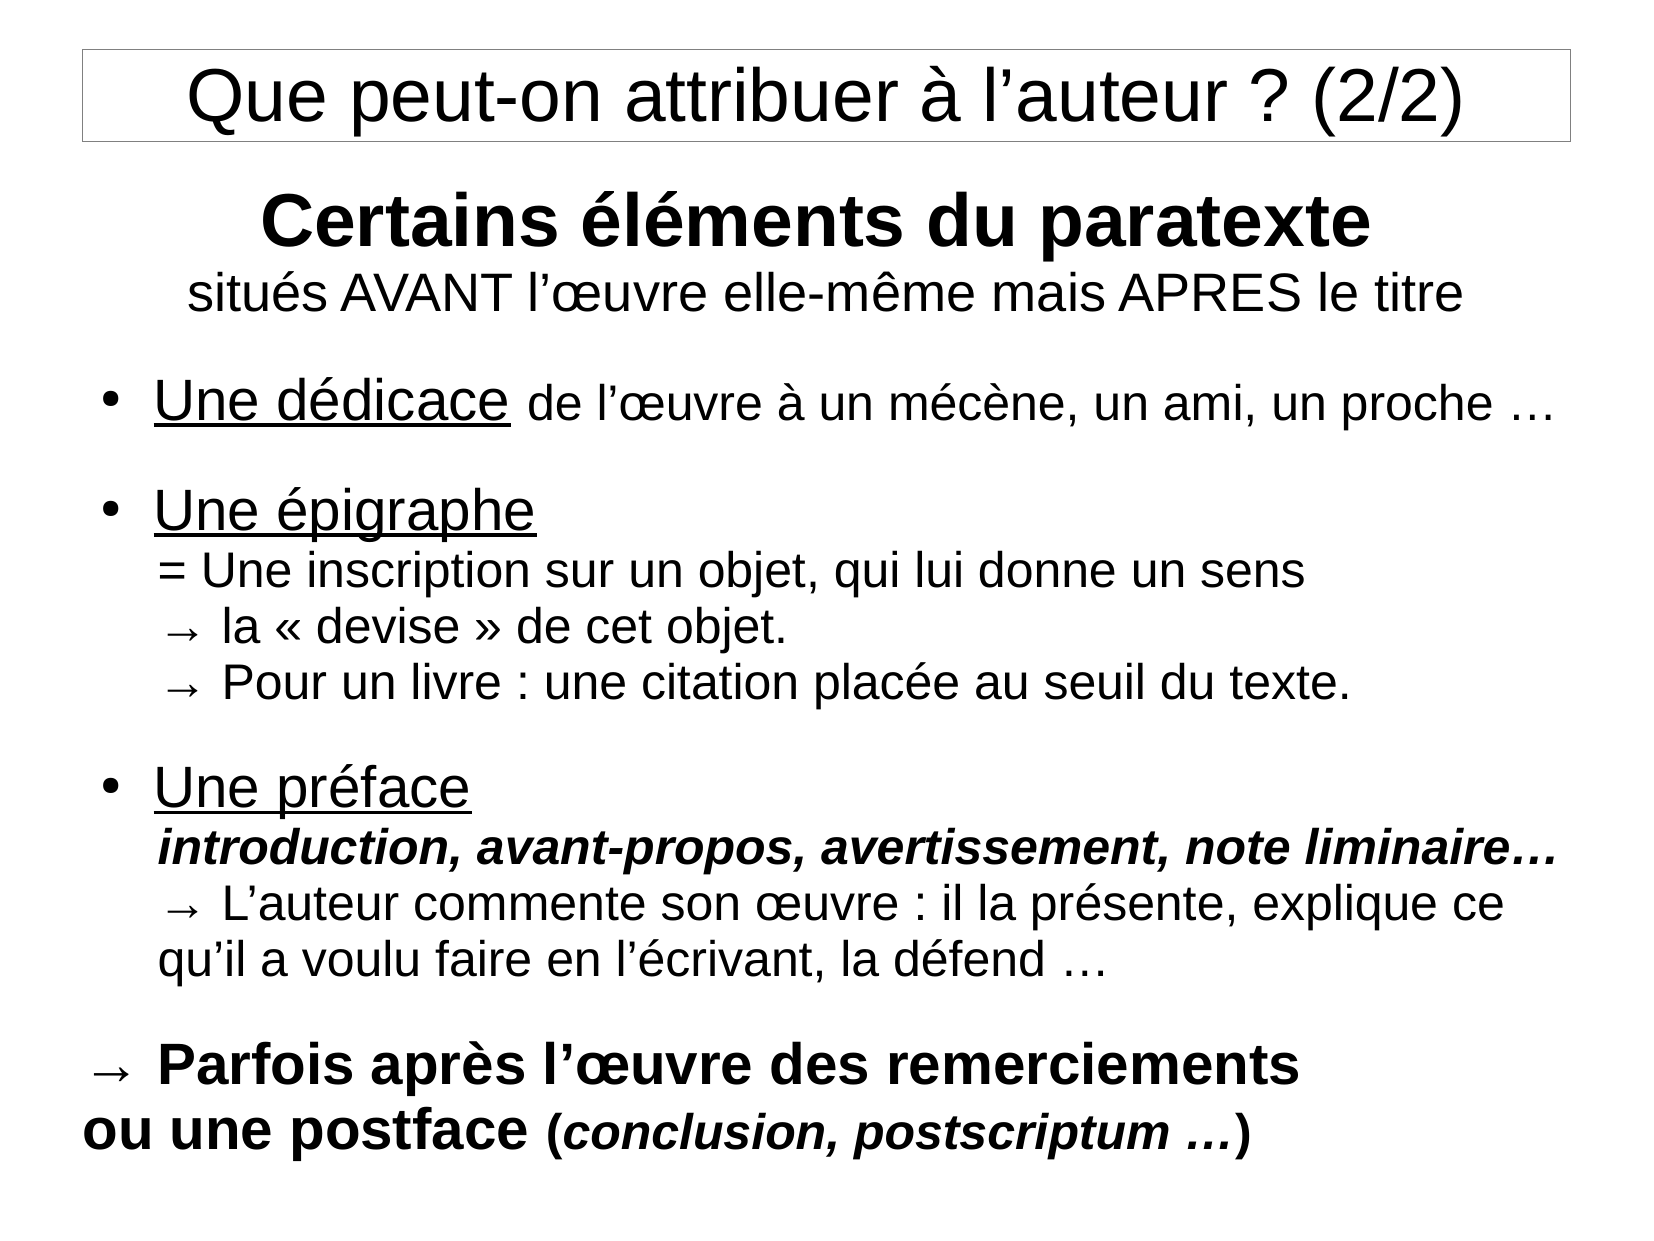

# Que peut-on attribuer à l’auteur ? (2/2)
Certains éléments du paratexte
situés AVANT l’œuvre elle-même mais APRES le titre
Une dédicace de l’œuvre à un mécène, un ami, un proche …
Une épigraphe
= Une inscription sur un objet, qui lui donne un sens
→ la « devise » de cet objet.
→ Pour un livre : une citation placée au seuil du texte.
Une préface
introduction, avant-propos, avertissement, note liminaire…
→ L’auteur commente son œuvre : il la présente, explique ce qu’il a voulu faire en l’écrivant, la défend …
→ Parfois après l’œuvre des remerciements
ou une postface (conclusion, postscriptum …)